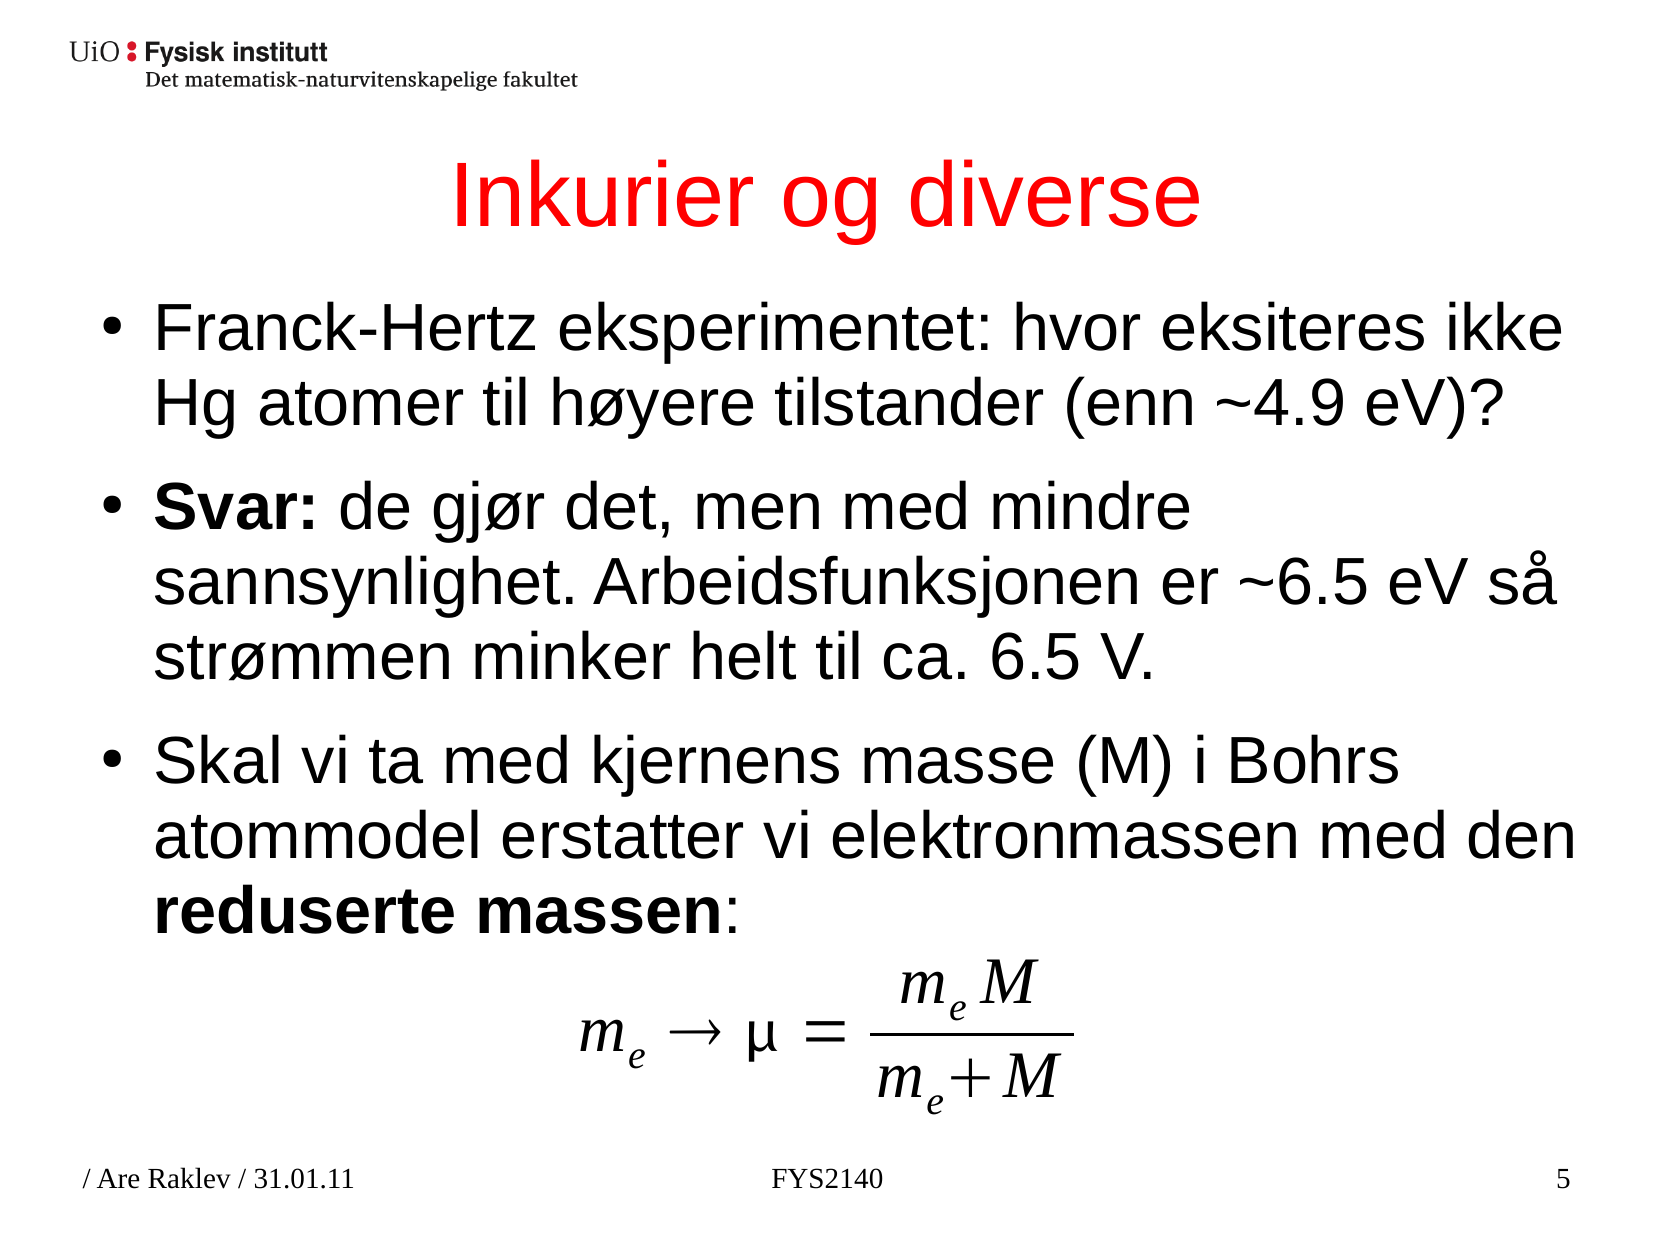

# Inkurier og diverse
Franck-Hertz eksperimentet: hvor eksiteres ikke Hg atomer til høyere tilstander (enn ~4.9 eV)?
Svar: de gjør det, men med mindre sannsynlighet. Arbeidsfunksjonen er ~6.5 eV så strømmen minker helt til ca. 6.5 V.
Skal vi ta med kjernens masse (M) i Bohrs atommodel erstatter vi elektronmassen med den reduserte massen:
/ Are Raklev / 31.01.11
FYS2140
5